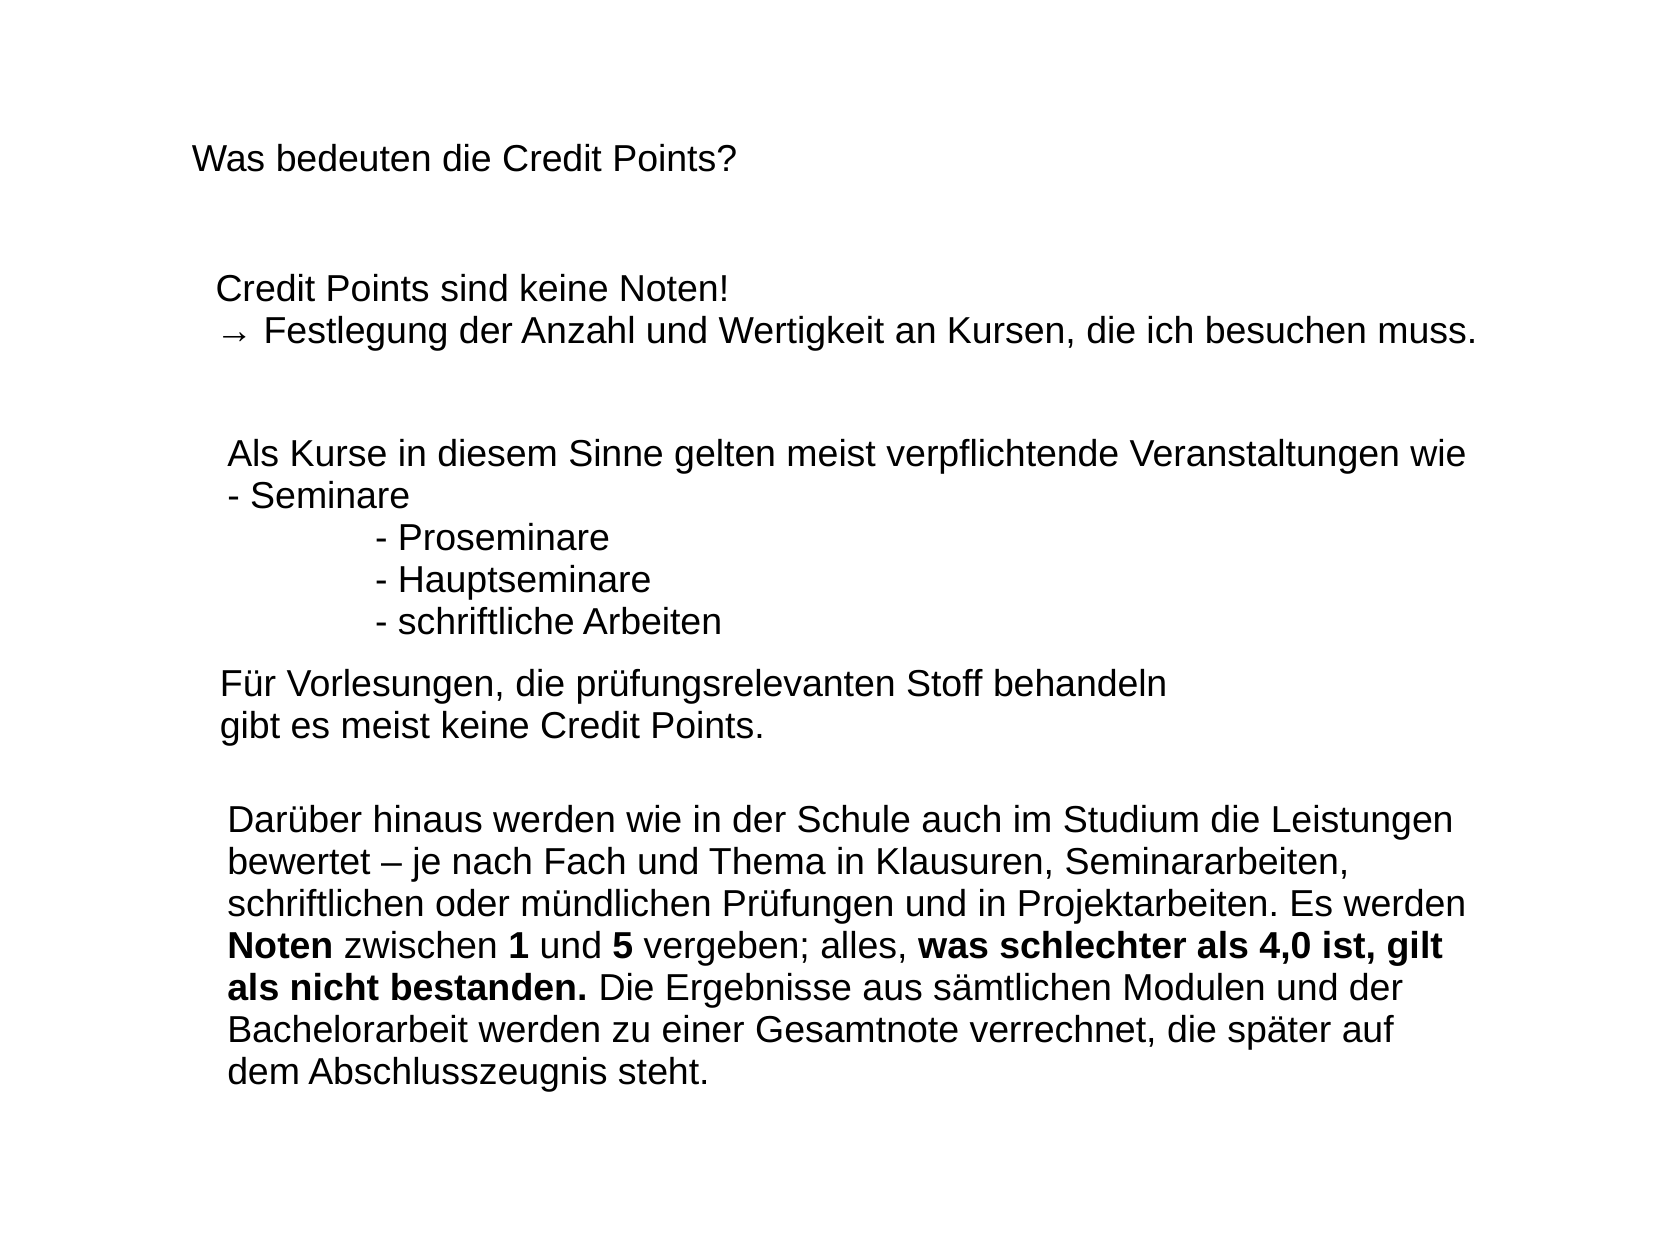

Was bedeuten die Credit Points?
Credit Points sind keine Noten!
→ Festlegung der Anzahl und Wertigkeit an Kursen, die ich besuchen muss.
Als Kurse in diesem Sinne gelten meist verpflichtende Veranstaltungen wie
- Seminare
		- Proseminare
 		- Hauptseminare
 		- schriftliche Arbeiten
Für Vorlesungen, die prüfungsrelevanten Stoff behandeln
gibt es meist keine Credit Points.
Darüber hinaus werden wie in der Schule auch im Studium die Leistungen bewertet – je nach Fach und Thema in Klausuren, Seminararbeiten, schriftlichen oder mündlichen Prüfungen und in Projektarbeiten. Es werden Noten zwischen 1 und 5 vergeben; alles, was schlechter als 4,0 ist, gilt als nicht bestanden. Die Ergebnisse aus sämtlichen Modulen und der Bachelorarbeit werden zu einer Gesamtnote verrechnet, die später auf dem Abschlusszeugnis steht.